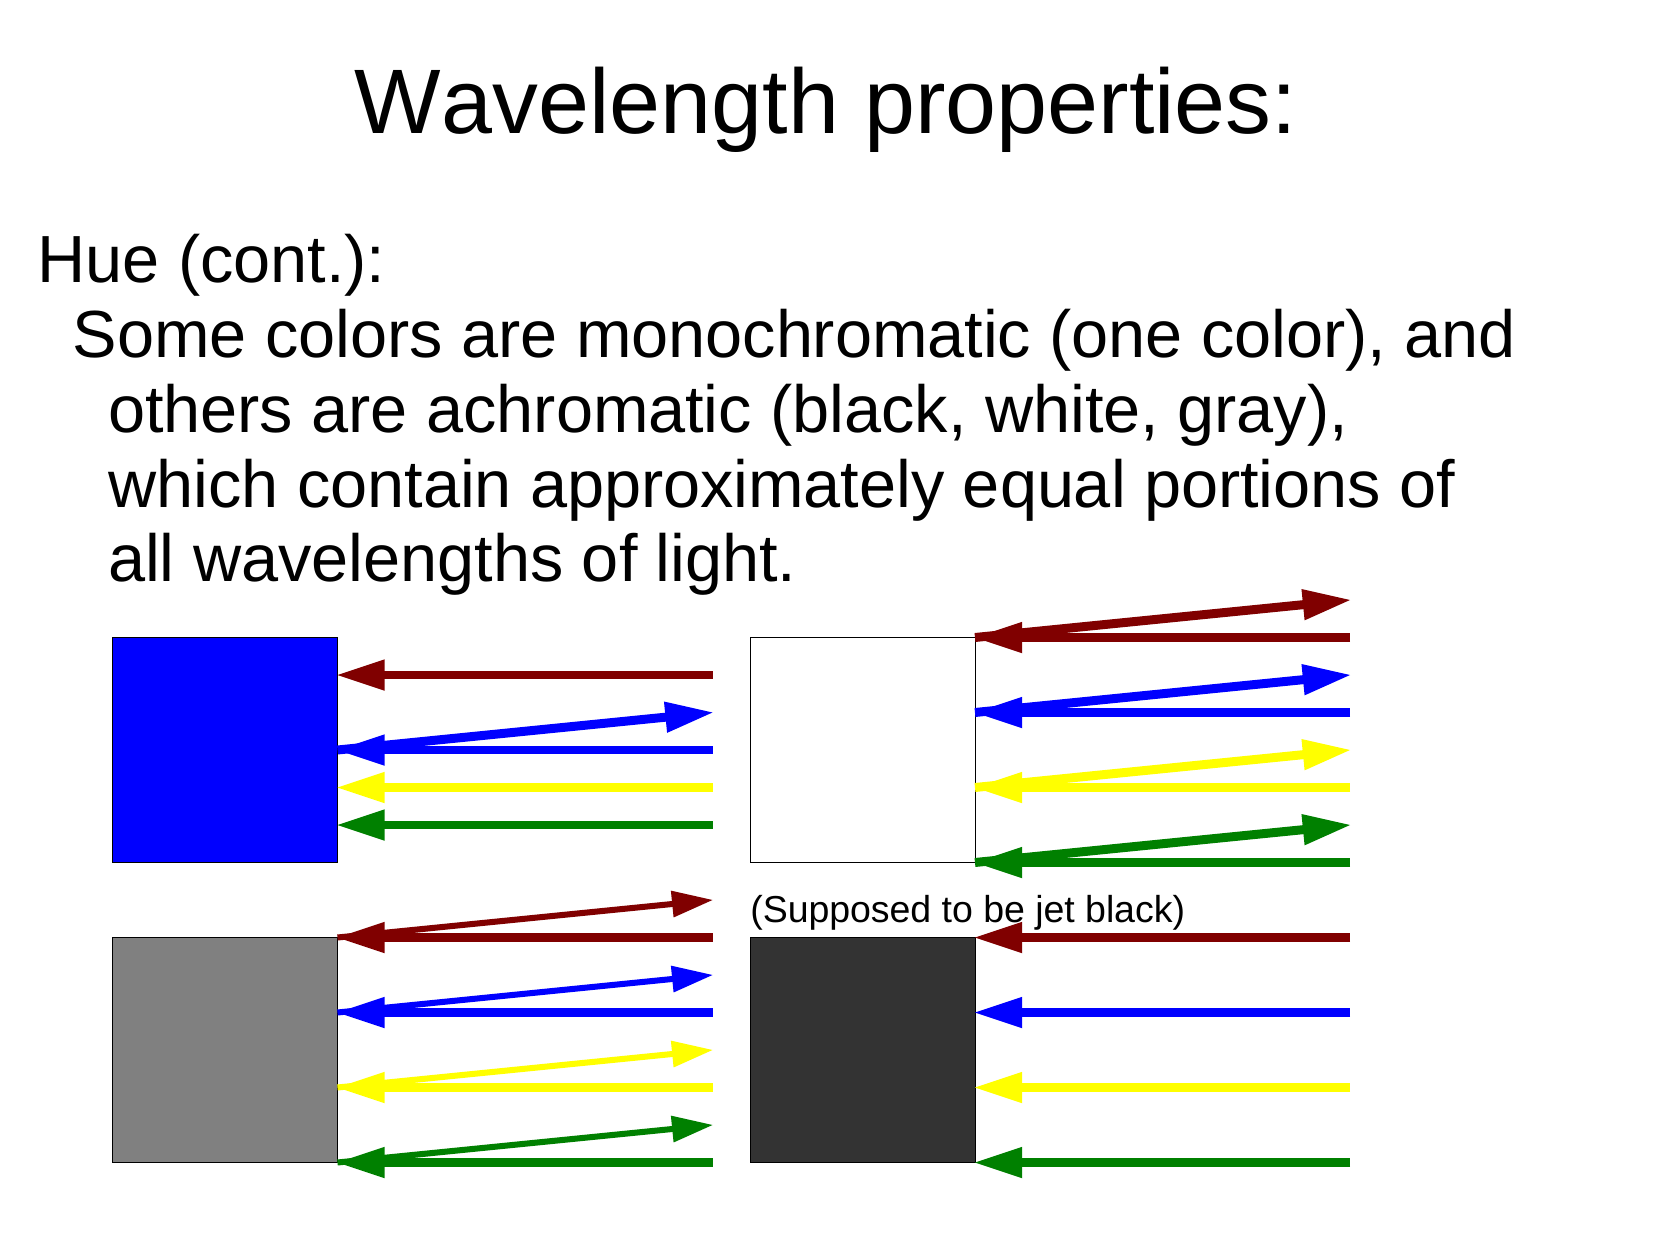

Hue (cont.):
Some colors are monochromatic (one color), and others are achromatic (black, white, gray), which contain approximately equal portions of all wavelengths of light.
# Wavelength properties:
(Supposed to be jet black)